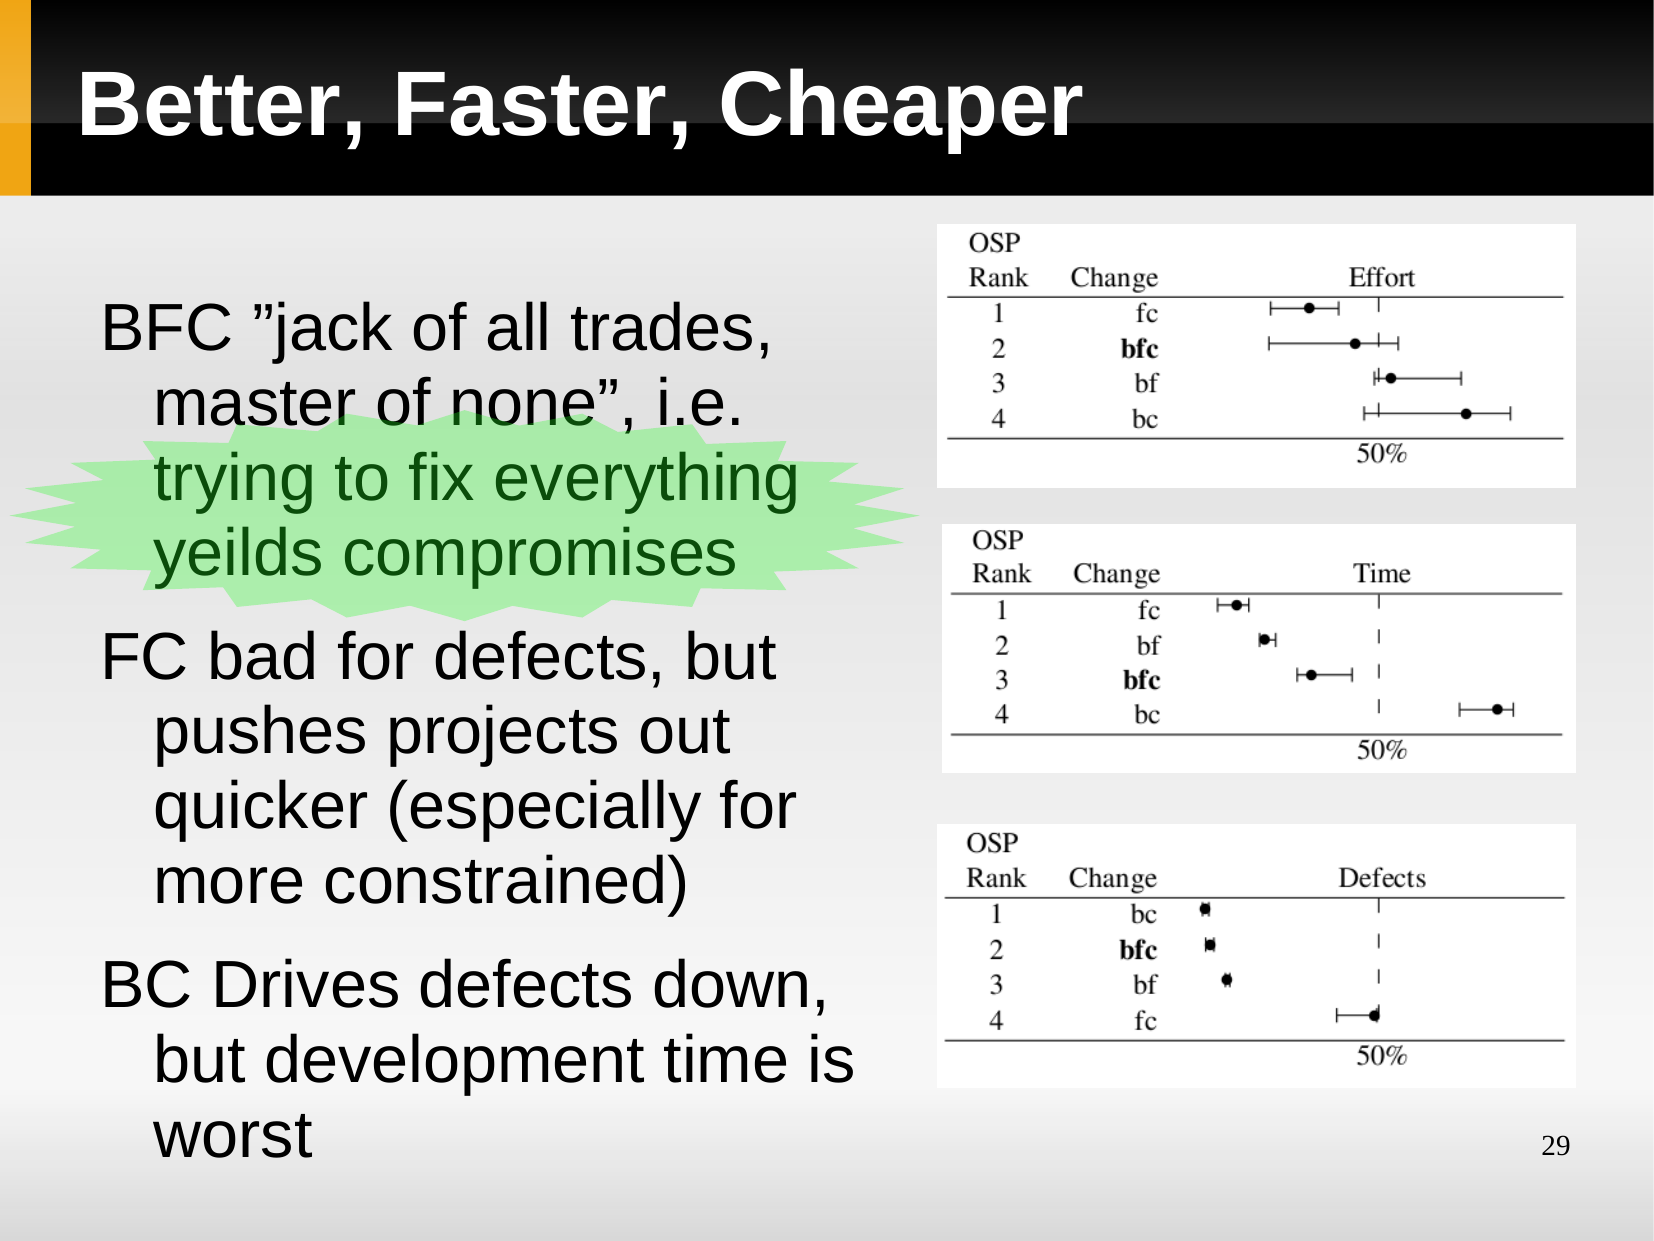

# Better, Faster, Cheaper
BFC ”jack of all trades, master of none”, i.e. trying to fix everything yeilds compromises
FC bad for defects, but pushes projects out quicker (especially for more constrained)
BC Drives defects down, but development time is worst
29